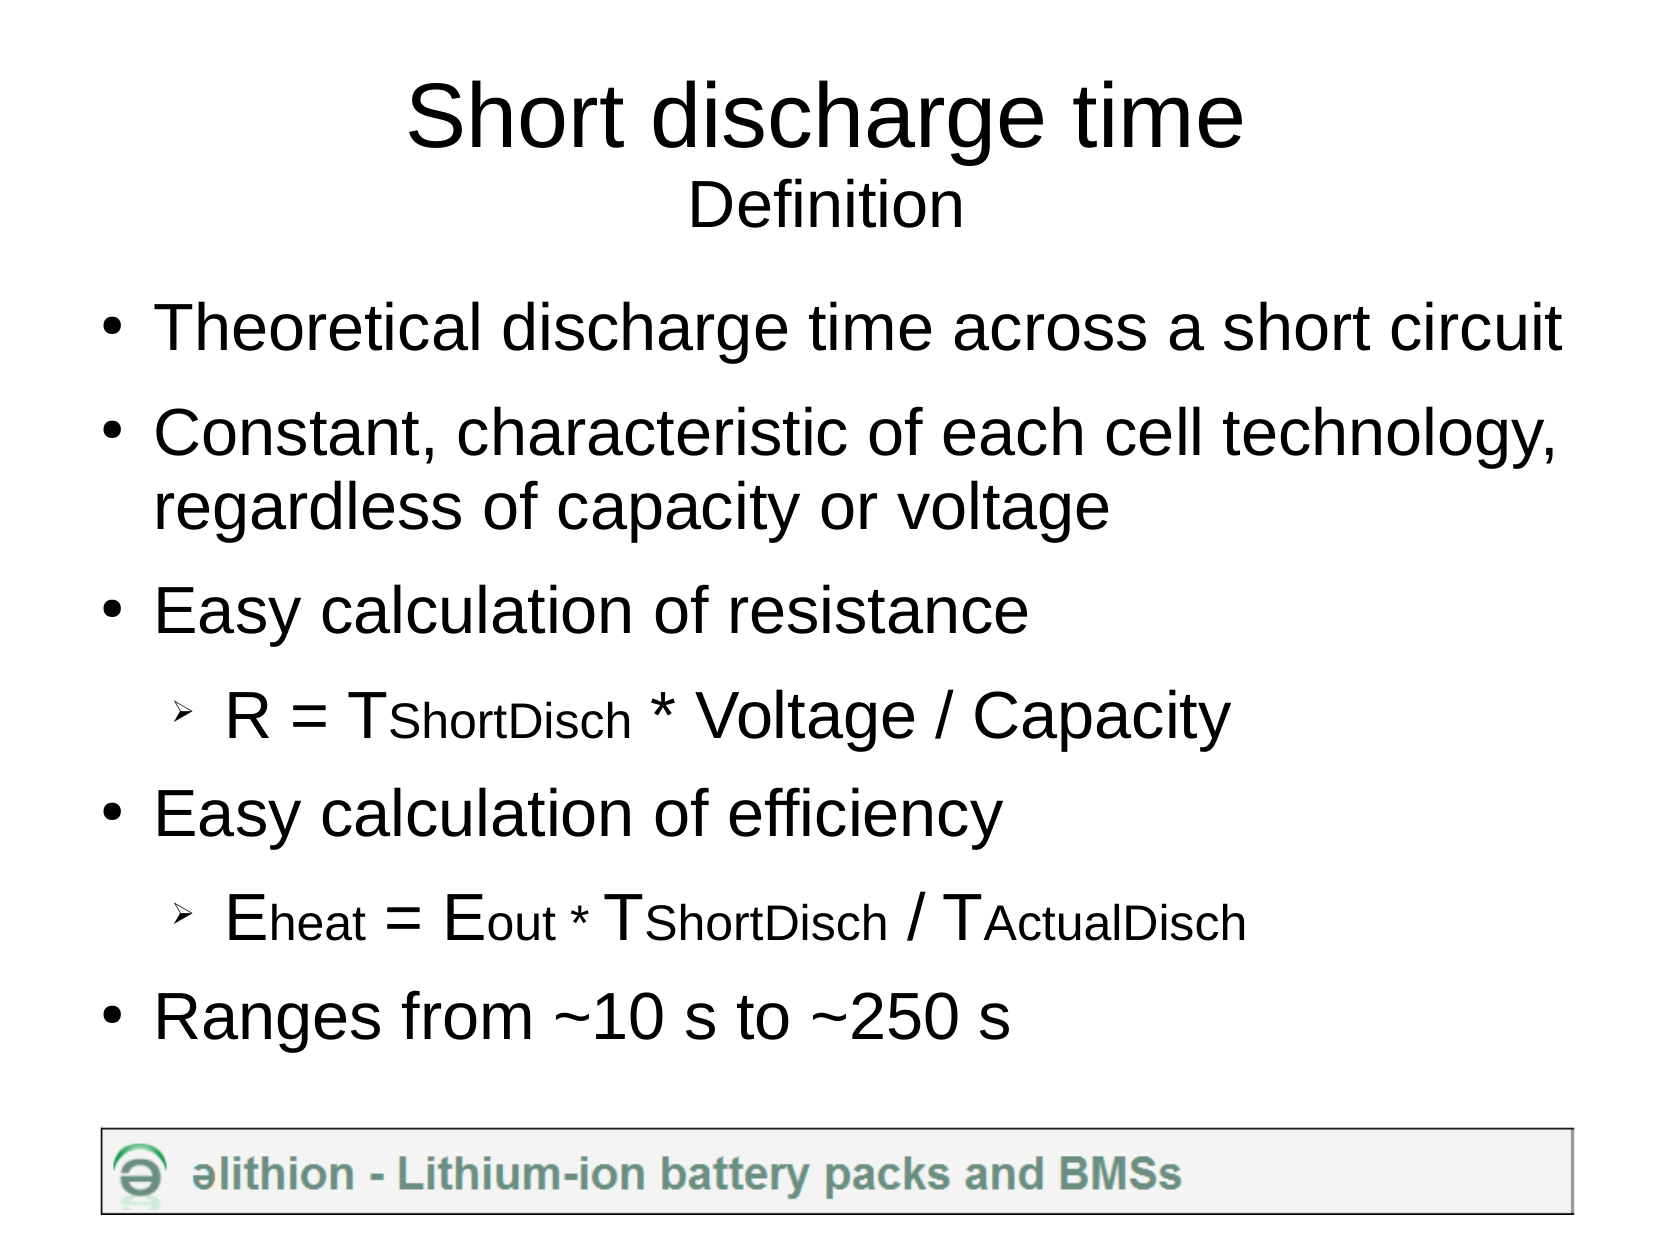

# Short discharge time Definition
Theoretical discharge time across a short circuit
Constant, characteristic of each cell technology, regardless of capacity or voltage
Easy calculation of resistance
R = TShortDisch * Voltage / Capacity
Easy calculation of efficiency
Eheat = Eout * TShortDisch / TActualDisch
Ranges from ~10 s to ~250 s